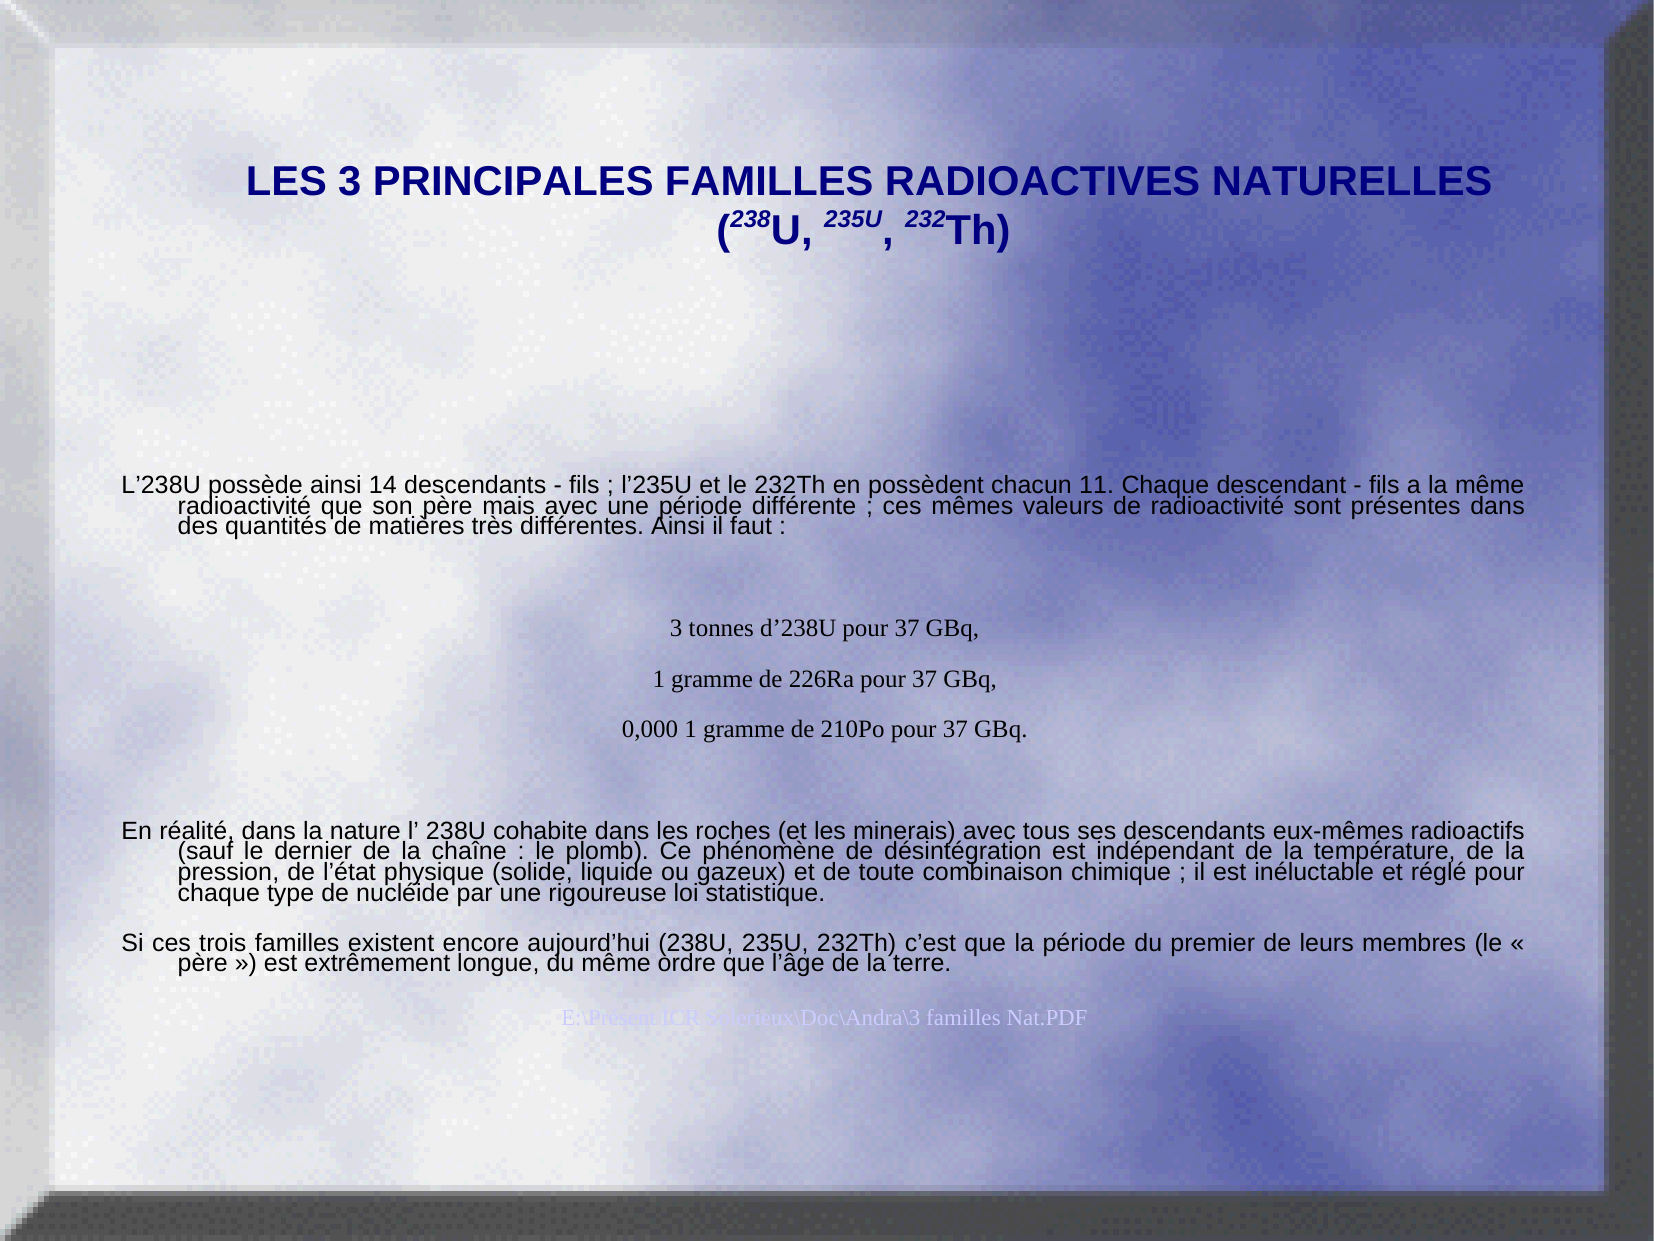

# LES 3 PRINCIPALES FAMILLES RADIOACTIVES NATURELLES (238U, 235U, 232Th)
L’238U possède ainsi 14 descendants - fils ; l’235U et le 232Th en possèdent chacun 11. Chaque descendant - fils a la même radioactivité que son père mais avec une période différente ; ces mêmes valeurs de radioactivité sont présentes dans des quantités de matières très différentes. Ainsi il faut :
3 tonnes d’238U pour 37 GBq,
1 gramme de 226Ra pour 37 GBq,
0,000 1 gramme de 210Po pour 37 GBq.
En réalité, dans la nature l’ 238U cohabite dans les roches (et les minerais) avec tous ses descendants eux-mêmes radioactifs (sauf le dernier de la chaîne : le plomb). Ce phénomène de désintégration est indépendant de la température, de la pression, de l’état physique (solide, liquide ou gazeux) et de toute combinaison chimique ; il est inéluctable et réglé pour chaque type de nucléide par une rigoureuse loi statistique.
Si ces trois familles existent encore aujourd’hui (238U, 235U, 232Th) c’est que la période du premier de leurs membres (le « père ») est extrêmement longue, du même ordre que l’âge de la terre.
E:\Présent ICR Solerieux\Doc\Andra\3 familles Nat.PDF